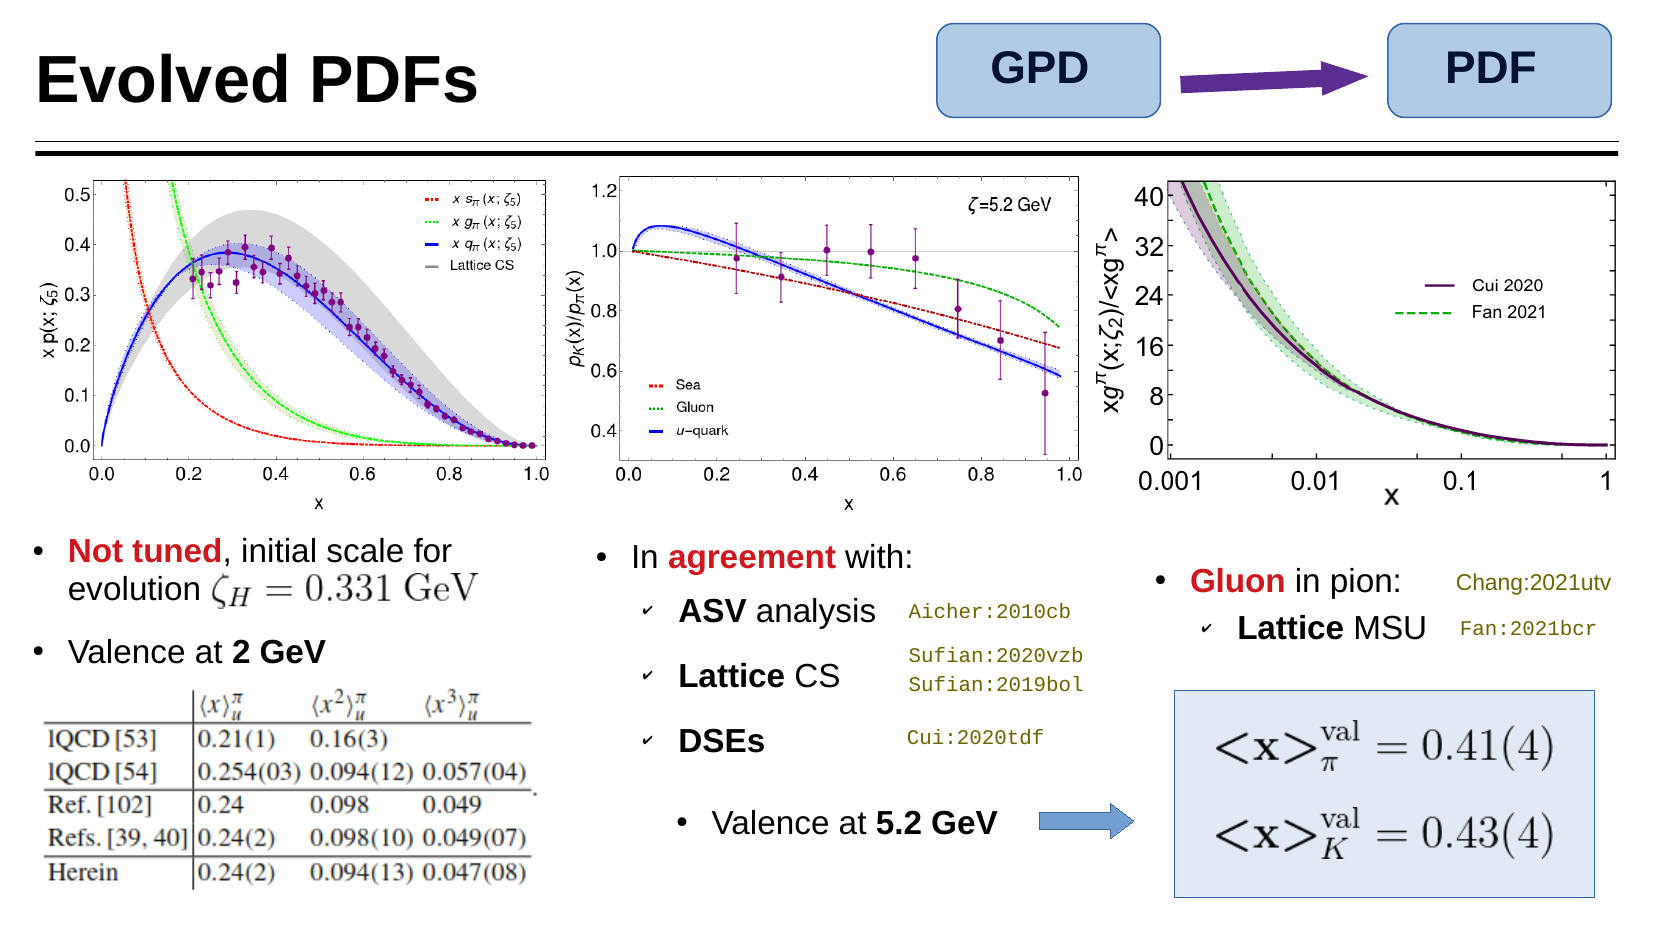

Evolved PDFs
GPD
PDF
Not tuned, initial scale for evolution
In agreement with:
Gluon in pion:
Chang:2021utv
ASV analysis
Aicher:2010cb
Lattice MSU
Fan:2021bcr
Valence at 2 GeV
Sufian:2020vzb
Lattice CS
Sufian:2019bol
DSEs
Cui:2020tdf
Valence at 5.2 GeV